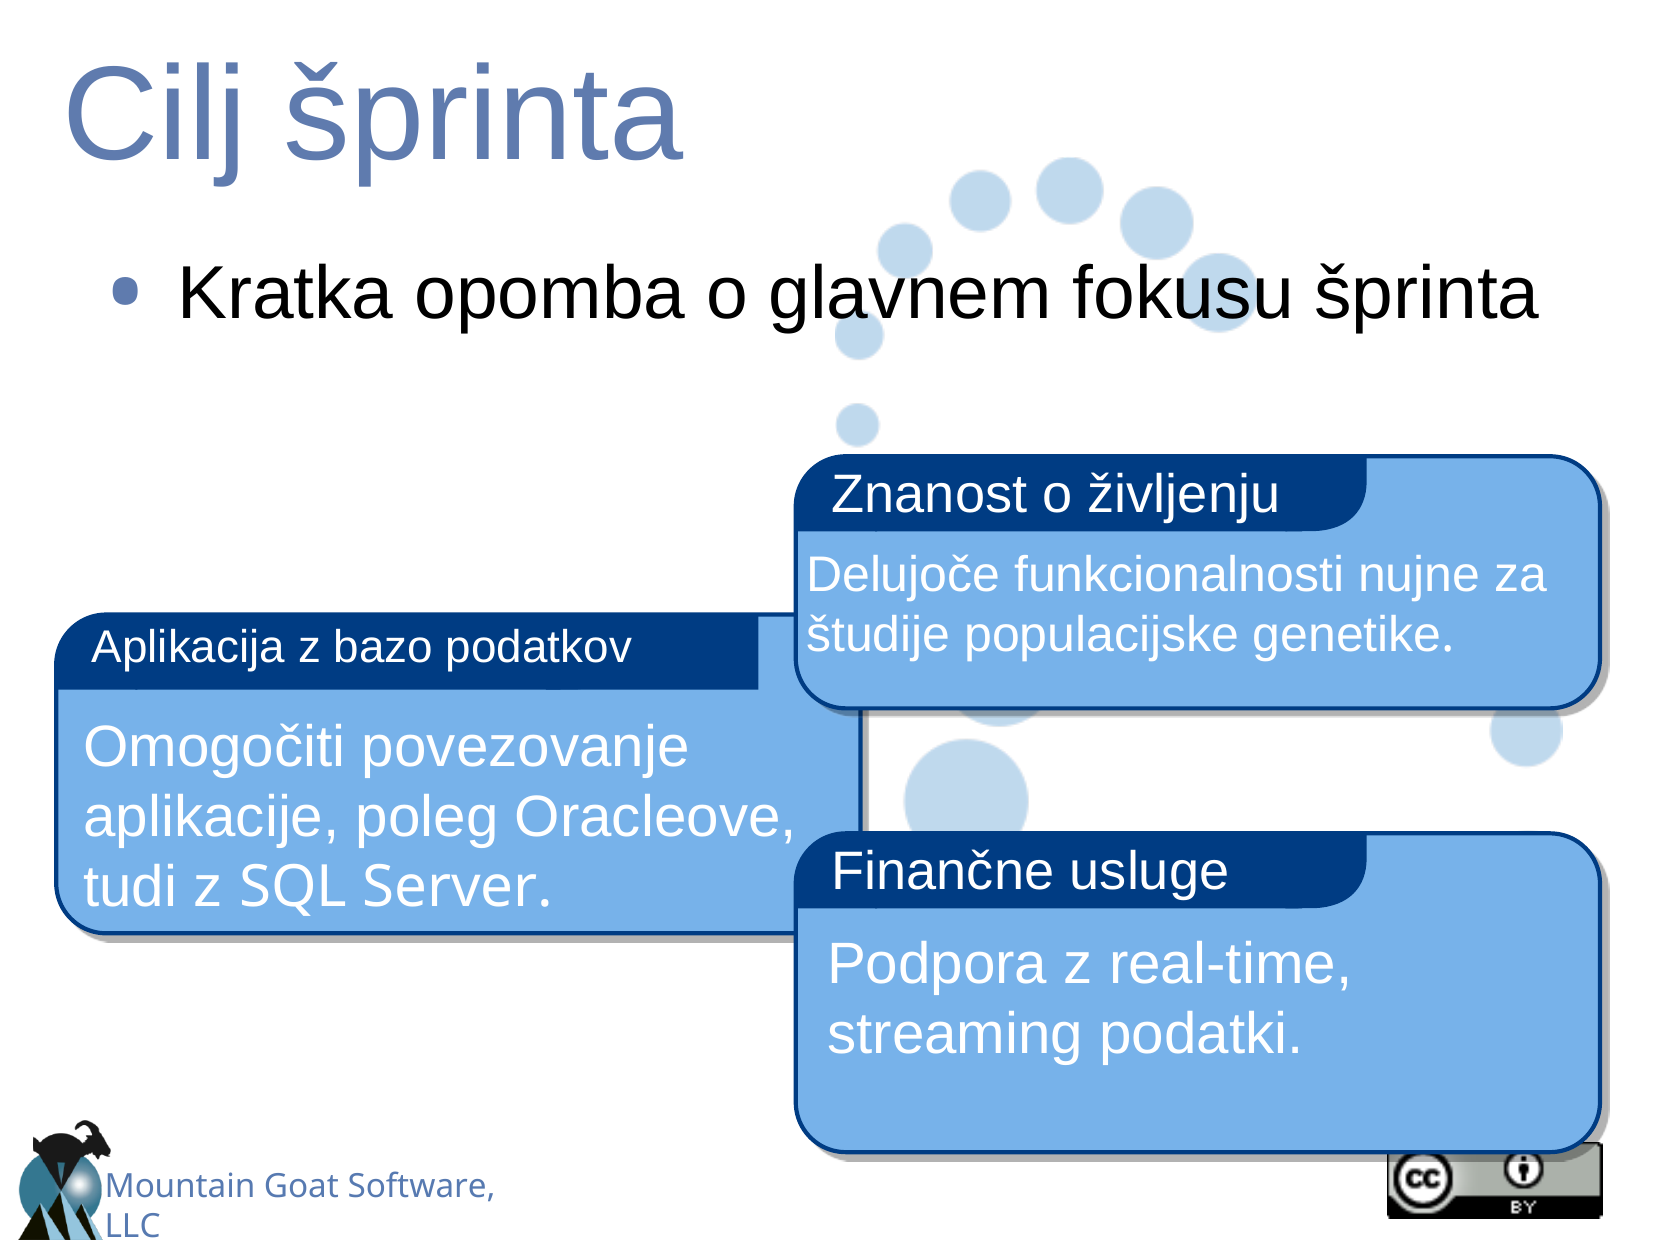

# Cilj šprinta
Kratka opomba o glavnem fokusu šprinta
Znanost o življenju
Delujoče funkcionalnosti nujne za študije populacijske genetike.
Aplikacija z bazo podatkov
Omogočiti povezovanje aplikacije, poleg Oracleove, tudi z SQL Server.
Finančne usluge
Podpora z real-time, streaming podatki.